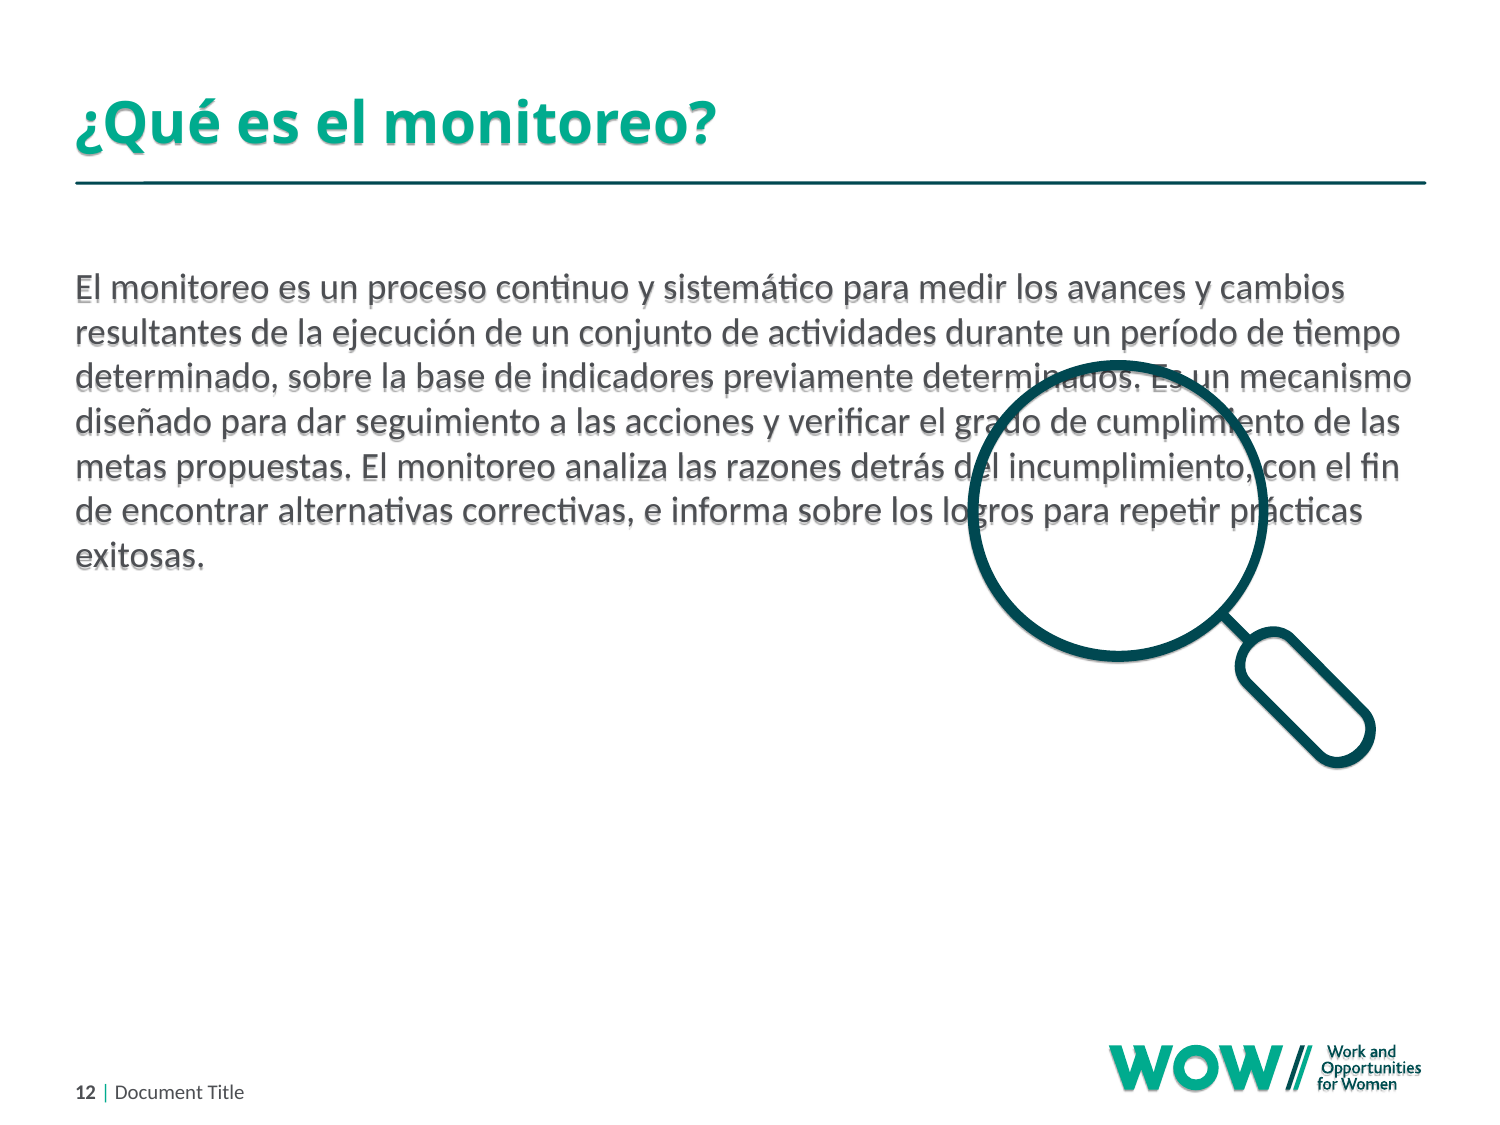

¿Qué es el monitoreo?
# El monitoreo es un proceso continuo y sistemático para medir los avances y cambios resultantes de la ejecución de un conjunto de actividades durante un período de tiempo determinado, sobre la base de indicadores previamente determinados. Es un mecanismo diseñado para dar seguimiento a las acciones y verificar el grado de cumplimiento de las metas propuestas. El monitoreo analiza las razones detrás del incumplimiento, con el fin de encontrar alternativas correctivas, e informa sobre los logros para repetir prácticas exitosas.
12 | Document Title